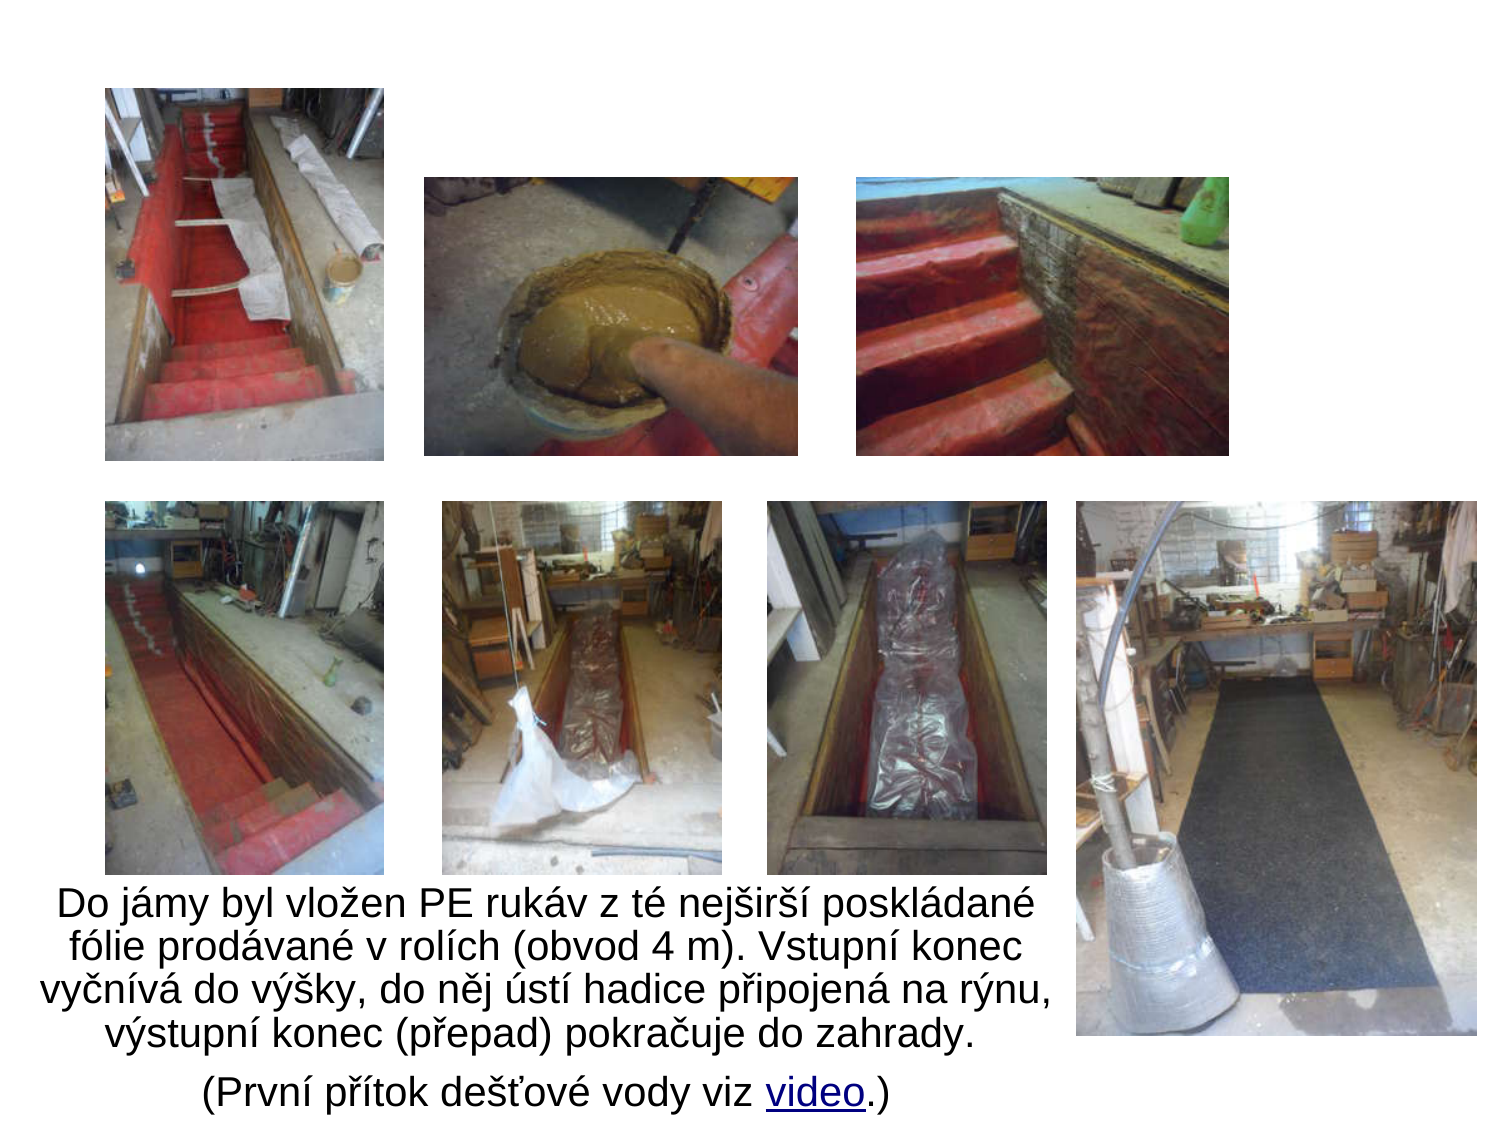

# Do jámy byl vložen PE rukáv z té nejširší poskládané fólie prodávané v rolích (obvod 4 m). Vstupní konec vyčnívá do výšky, do něj ústí hadice připojená na rýnu, výstupní konec (přepad) pokračuje do zahrady.
(První přítok dešťové vody viz video.)